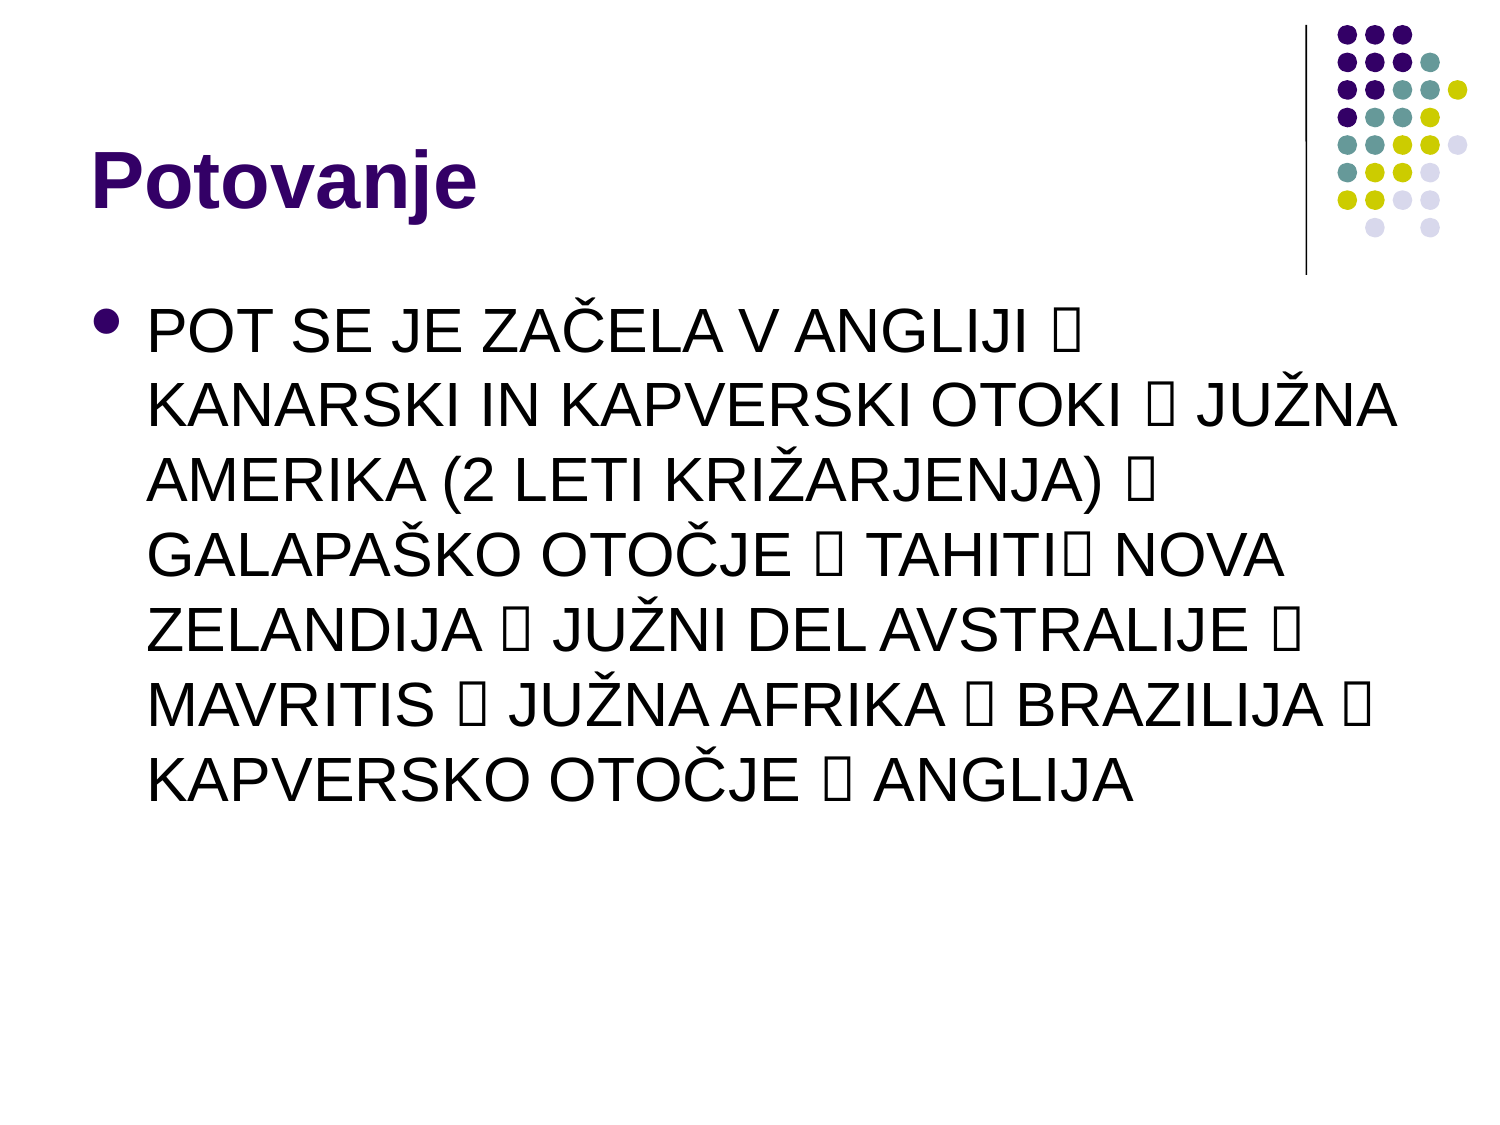

# Potovanje
POT SE JE ZAČELA V ANGLIJI  KANARSKI IN KAPVERSKI OTOKI  JUŽNA AMERIKA (2 LETI KRIŽARJENJA)  GALAPAŠKO OTOČJE  TAHITI NOVA ZELANDIJA  JUŽNI DEL AVSTRALIJE  MAVRITIS  JUŽNA AFRIKA  BRAZILIJA  KAPVERSKO OTOČJE  ANGLIJA